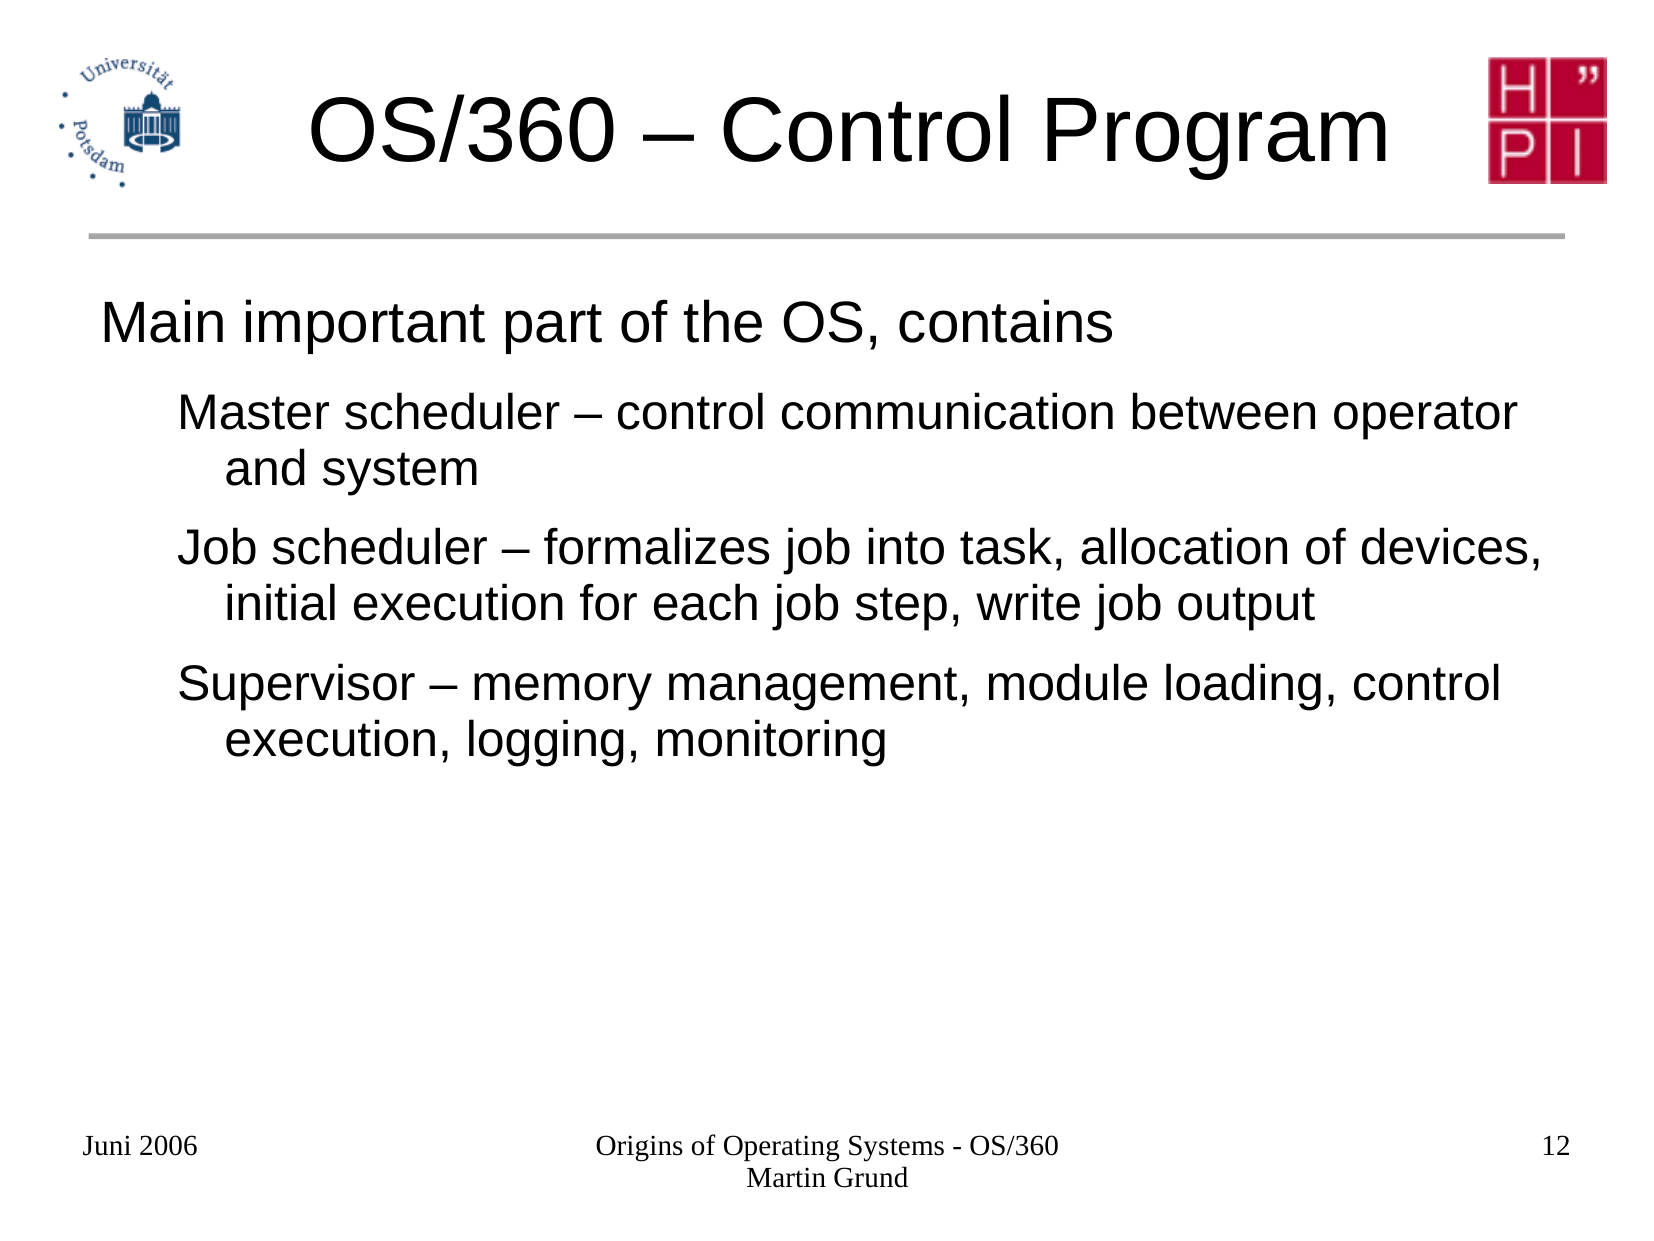

# OS/360 – Control Program
Main important part of the OS, contains
Master scheduler – control communication between operator and system
Job scheduler – formalizes job into task, allocation of devices, initial execution for each job step, write job output
Supervisor – memory management, module loading, control execution, logging, monitoring
Juni 2006
Origins of Operating Systems - OS/360
12